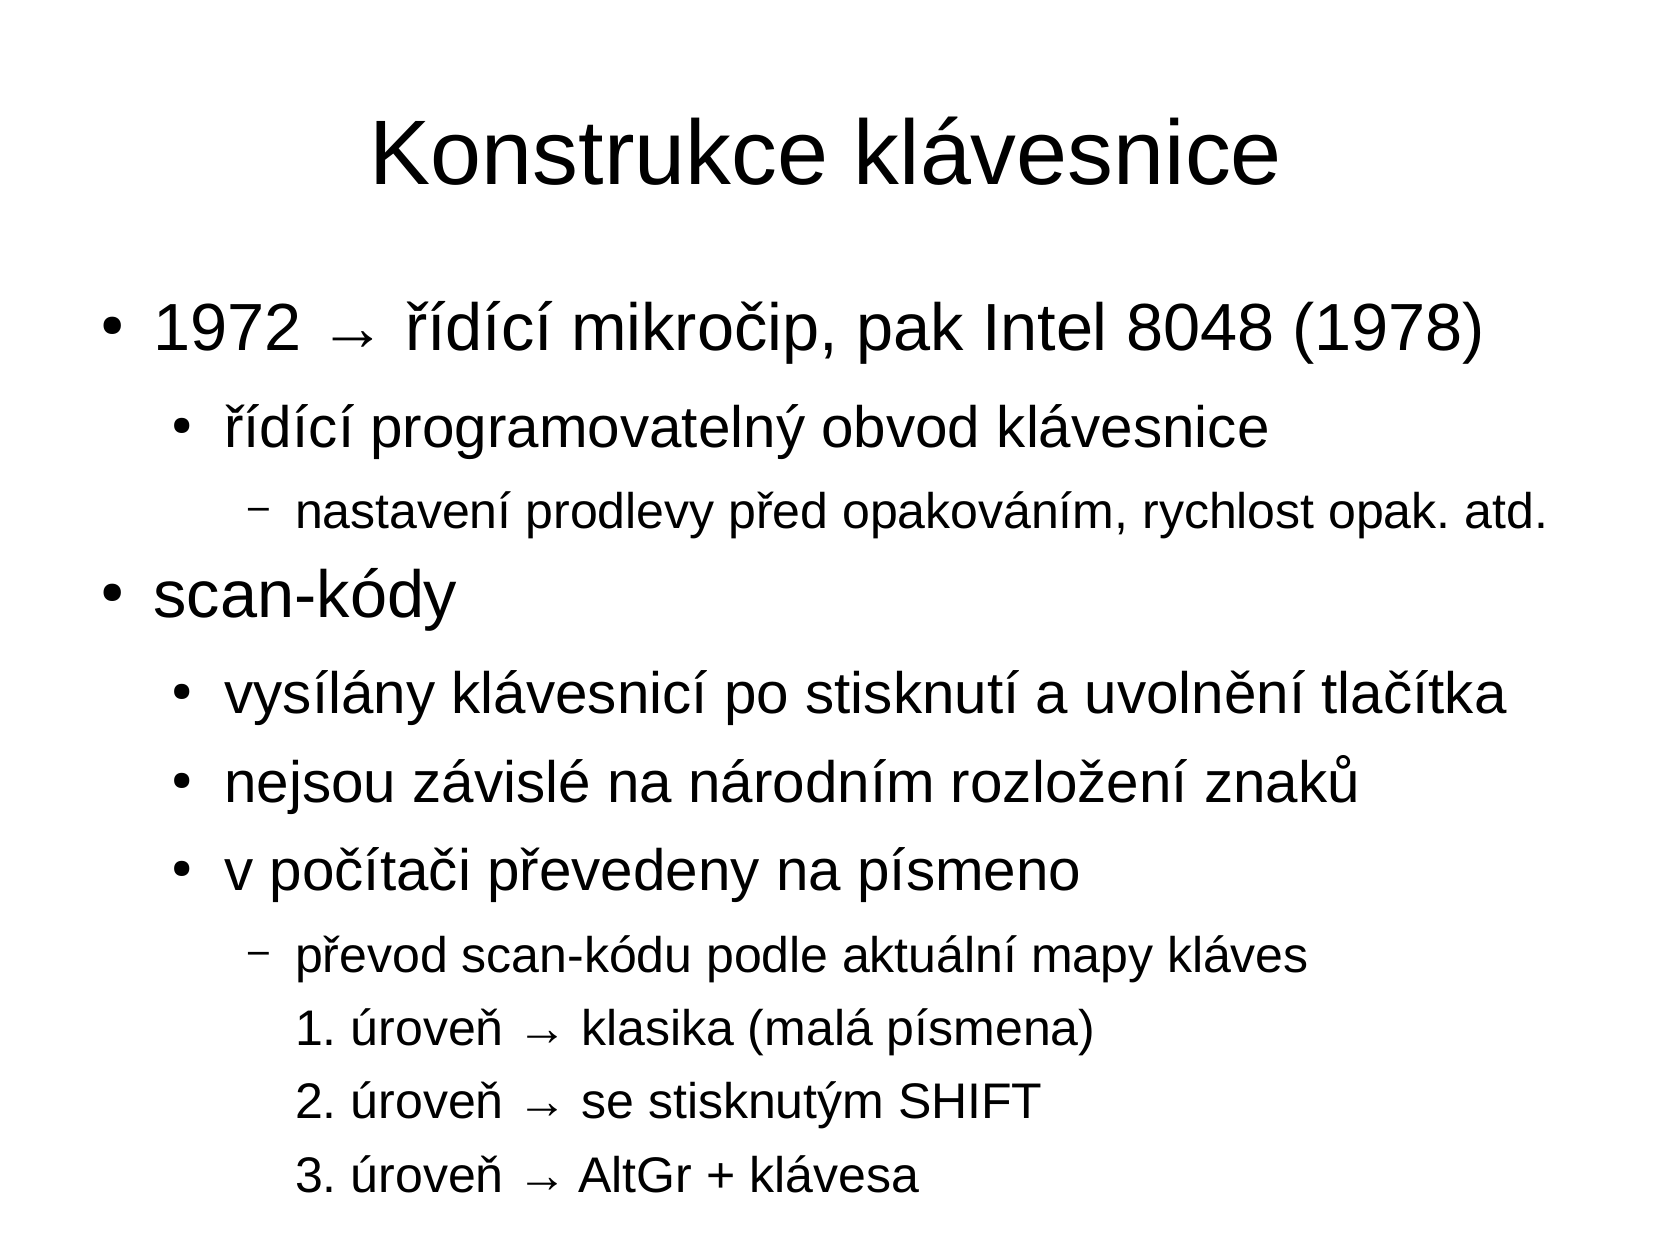

# Konstrukce klávesnice
1972 → řídící mikročip, pak Intel 8048 (1978)
řídící programovatelný obvod klávesnice
nastavení prodlevy před opakováním, rychlost opak. atd.
scan-kódy
vysílány klávesnicí po stisknutí a uvolnění tlačítka
nejsou závislé na národním rozložení znaků
v počítači převedeny na písmeno
převod scan-kódu podle aktuální mapy kláves
1. úroveň → klasika (malá písmena)
2. úroveň → se stisknutým SHIFT
3. úroveň → AltGr + klávesa